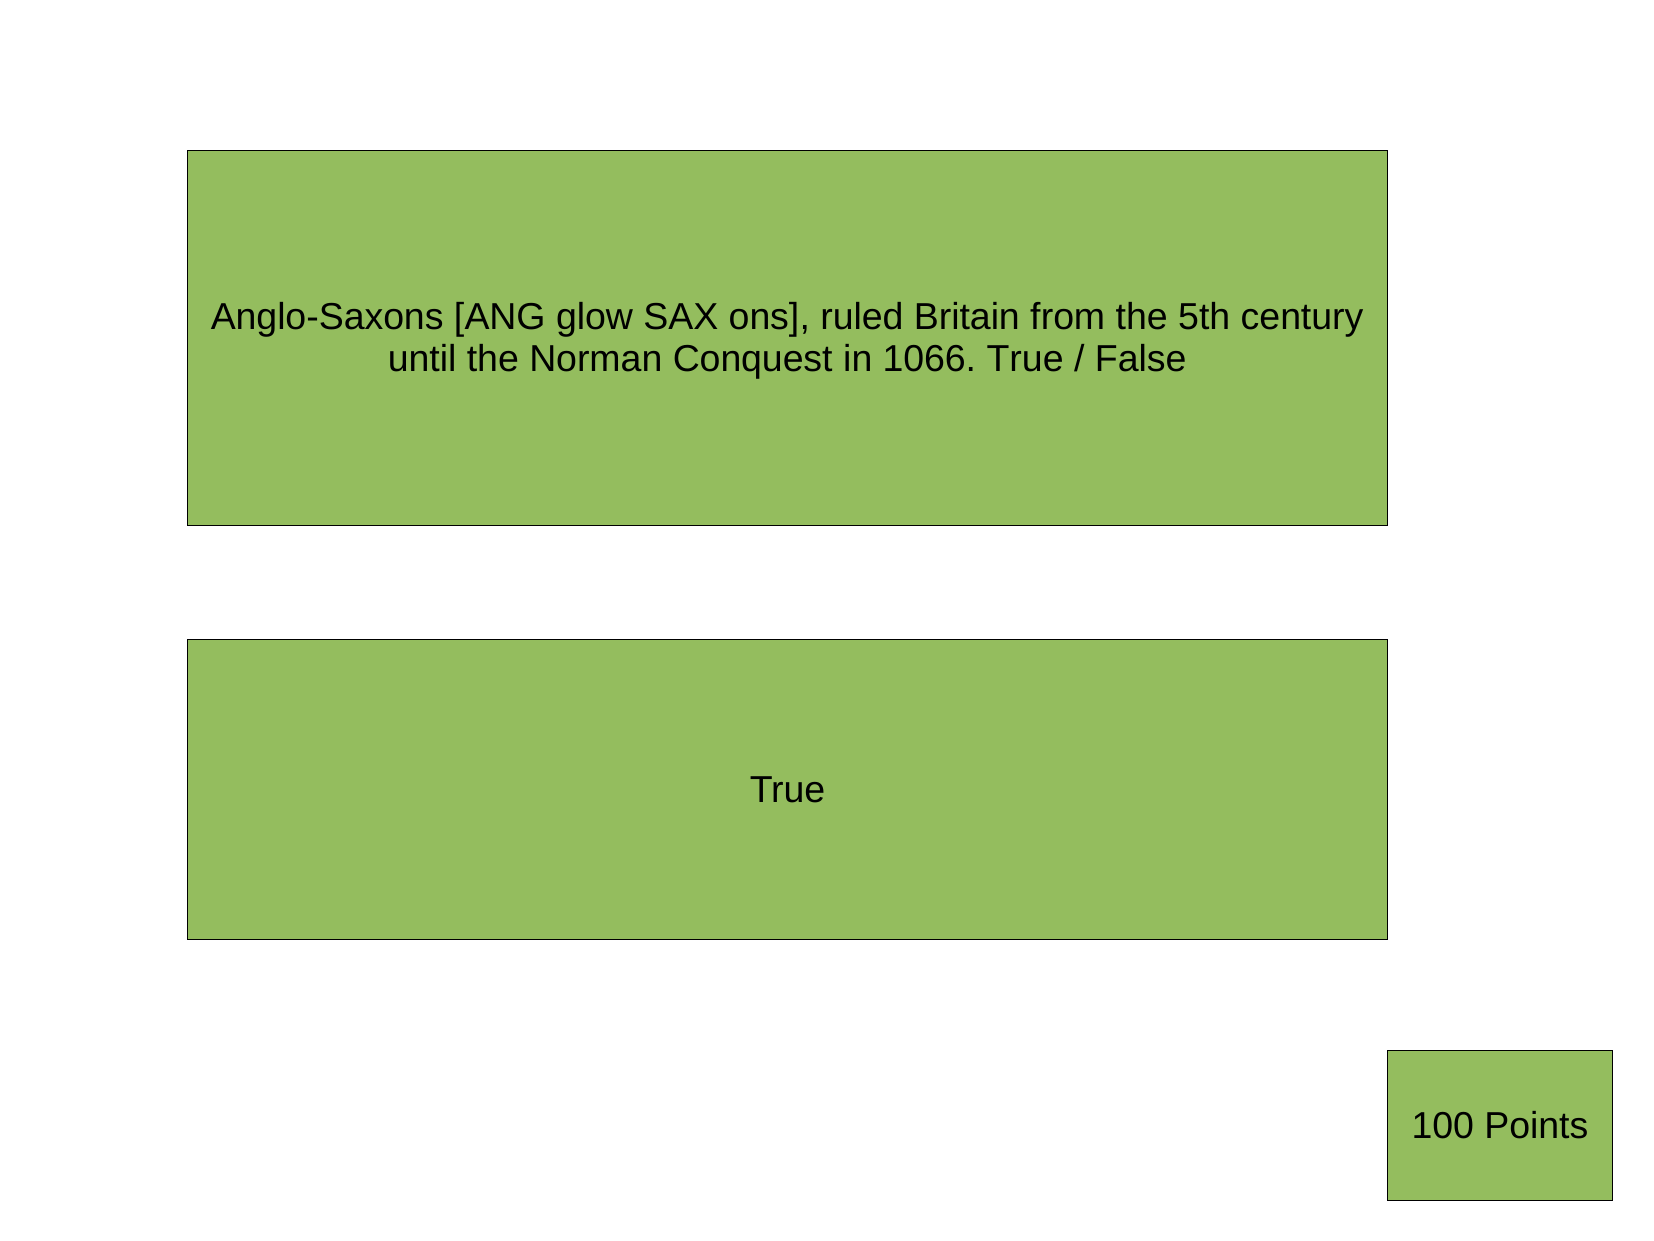

Anglo-Saxons [ANG glow SAX ons], ruled Britain from the 5th century until the Norman Conquest in 1066. True / False
True
100 Points